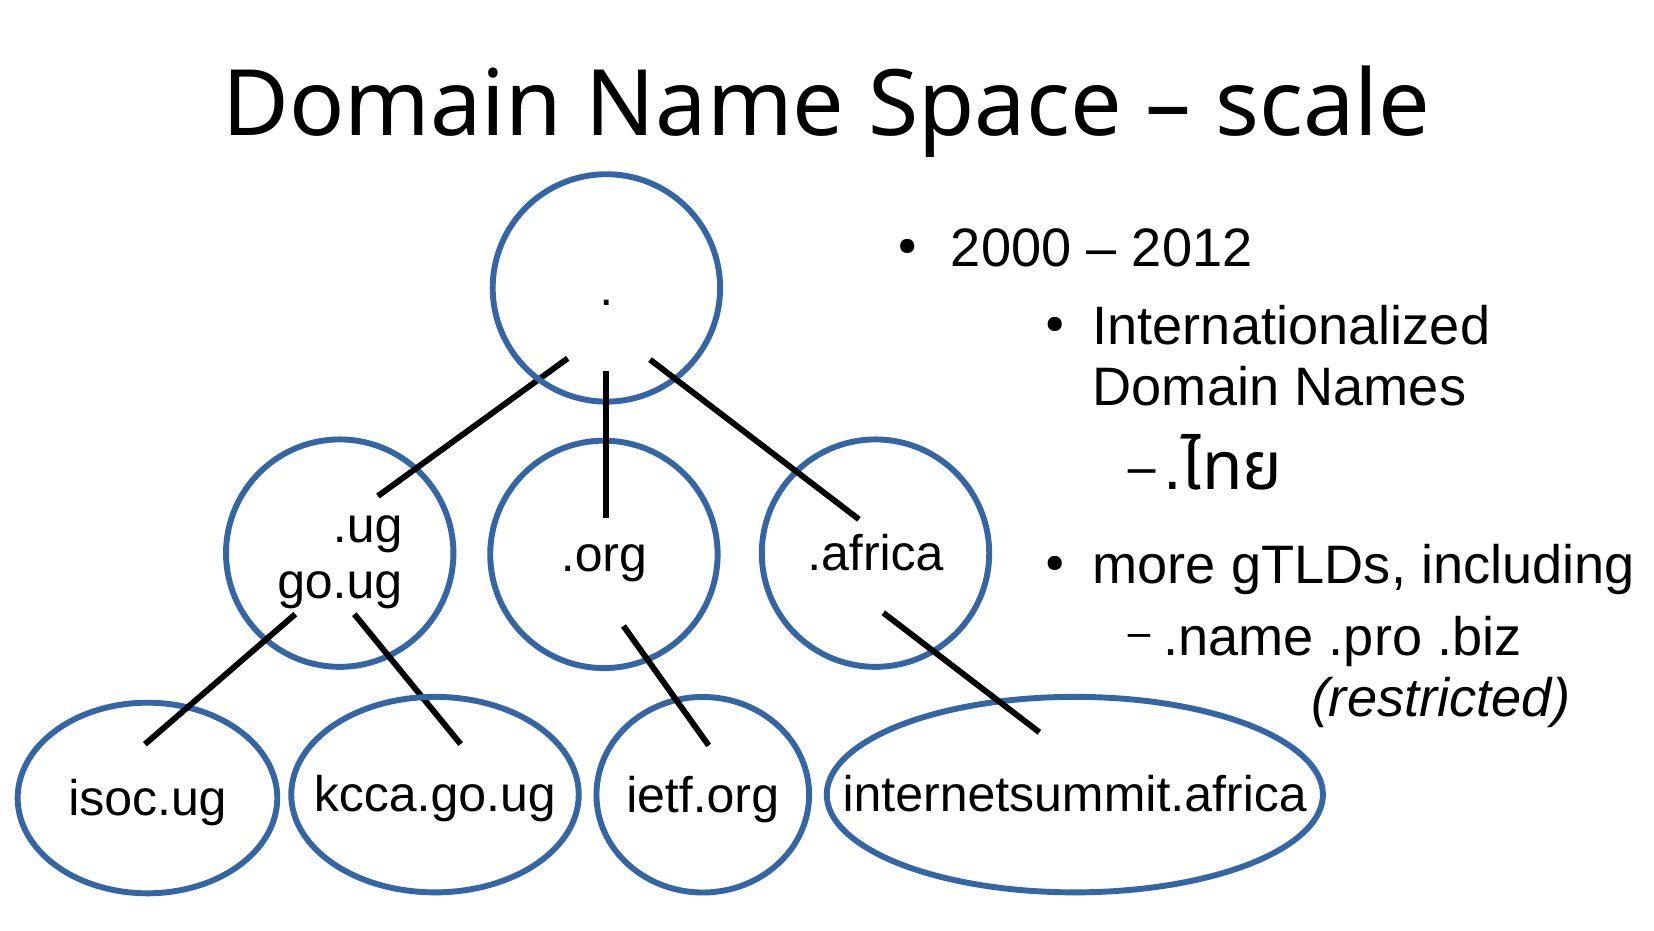

# Domain Name Space – scale
.
2000 – 2012
Internationalized
Domain Names
.ไทย
more gTLDs, including
.name .pro .biz
		(restricted)
.ug
go.ug
.africa
.org
kcca.go.ug
internetsummit.africa
ietf.org
isoc.ug